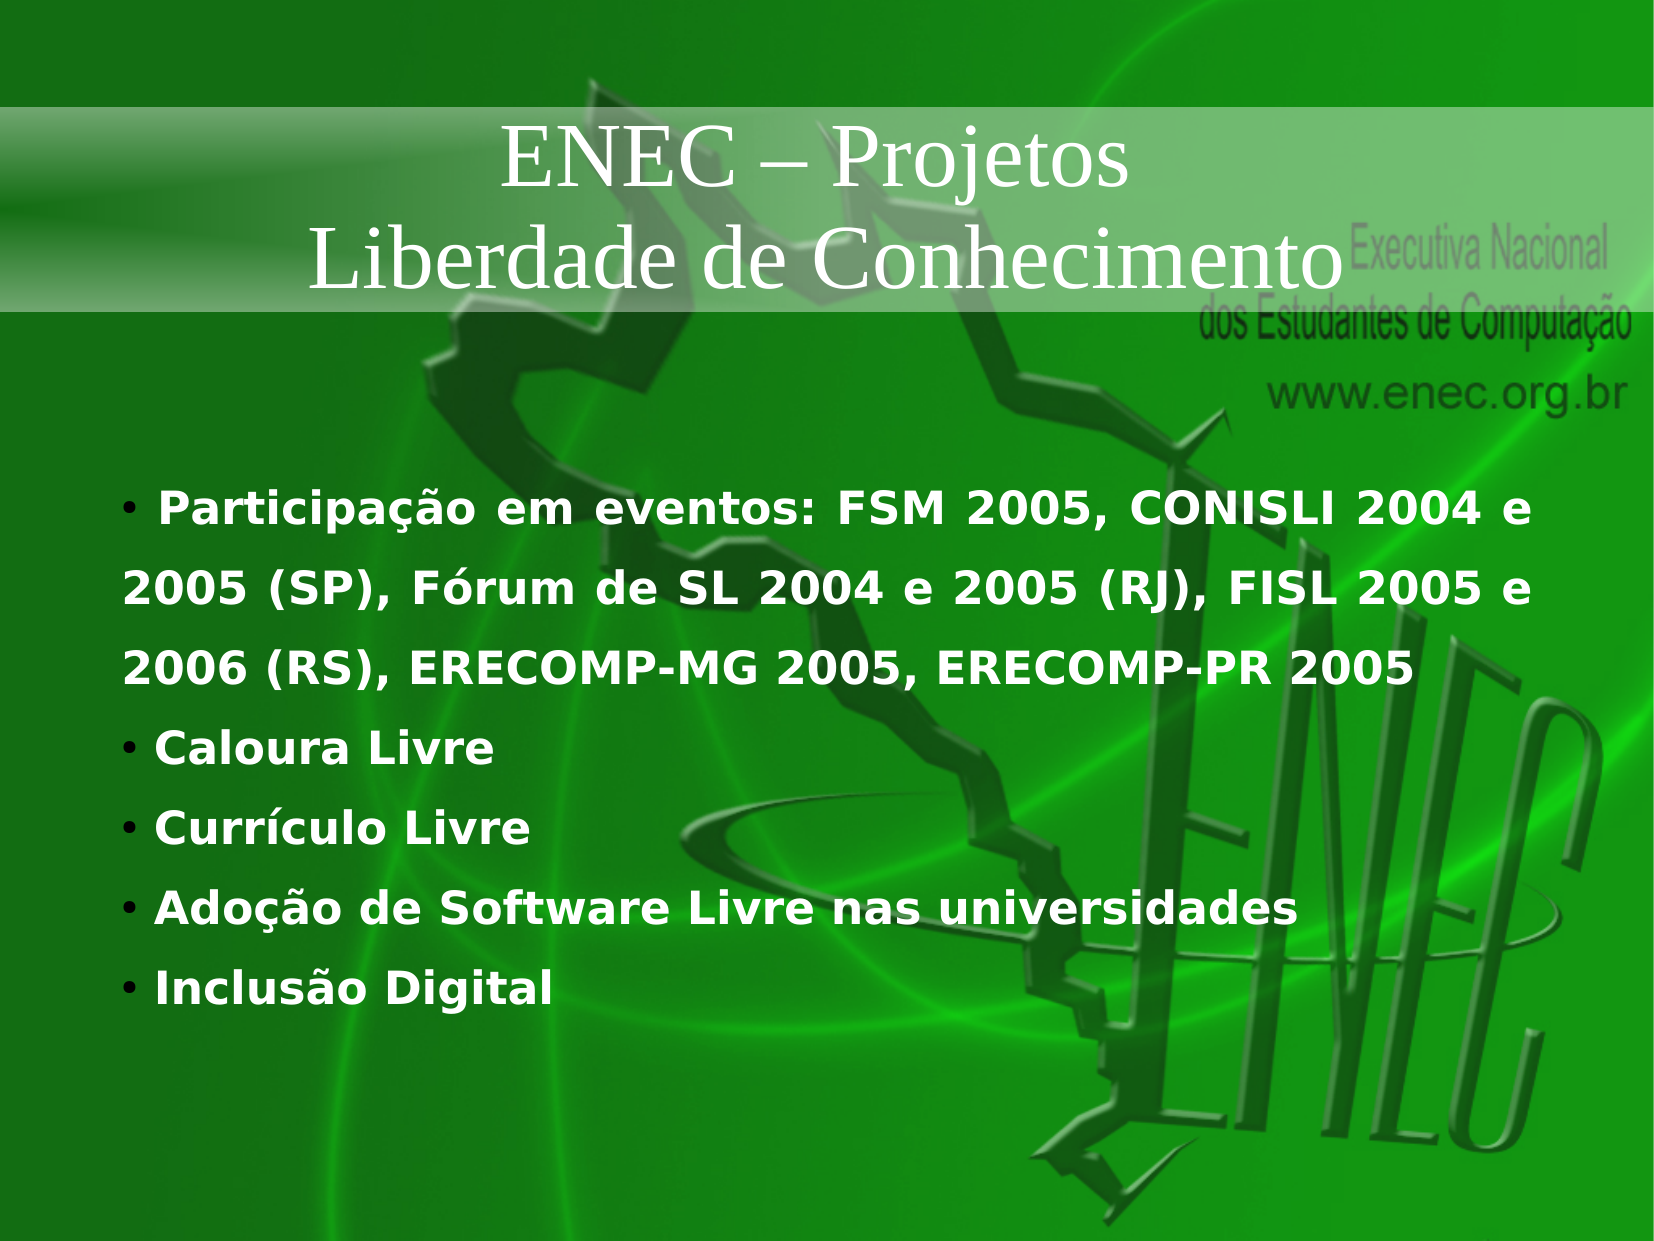

# ENEC – Projetos Liberdade de Conhecimento
 Participação em eventos: FSM 2005, CONISLI 2004 e 2005 (SP), Fórum de SL 2004 e 2005 (RJ), FISL 2005 e 2006 (RS), ERECOMP-MG 2005, ERECOMP-PR 2005
 Caloura Livre
 Currículo Livre
 Adoção de Software Livre nas universidades
 Inclusão Digital